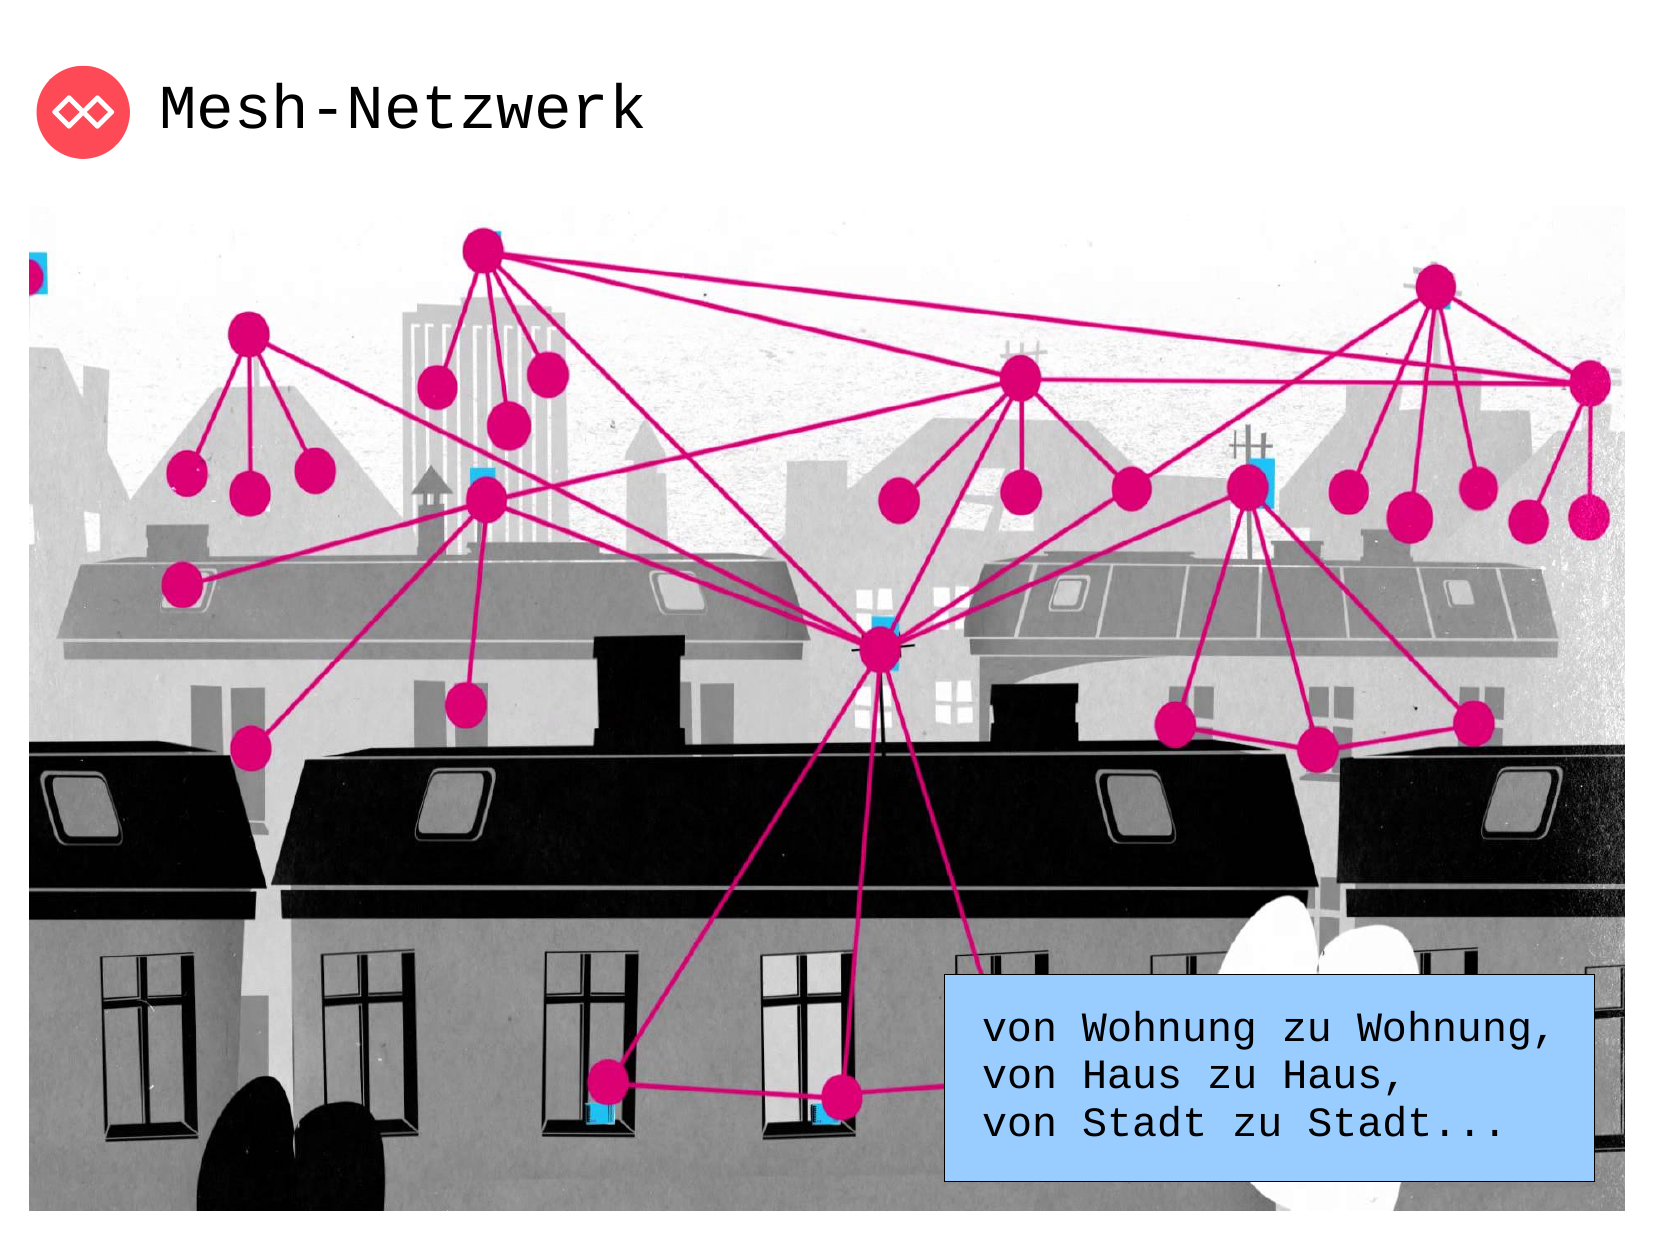

# Mesh-Netzwerk
 von Wohnung zu Wohnung,
 von Haus zu Haus,
 von Stadt zu Stadt...